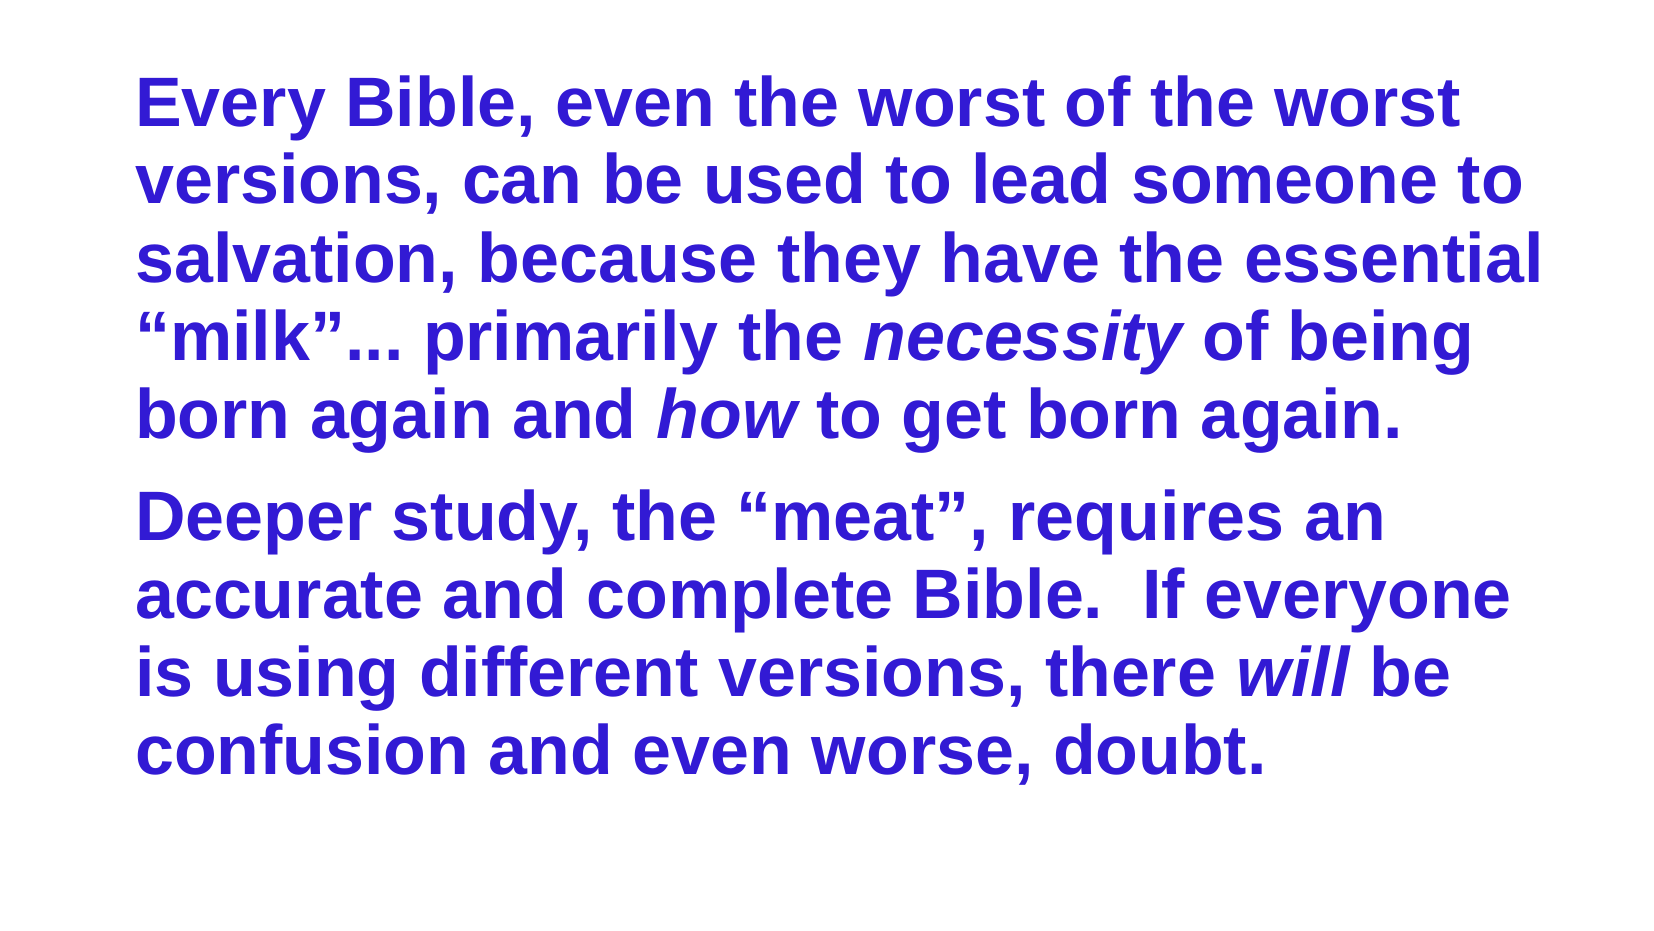

# Every Bible, even the worst of the worst versions, can be used to lead someone to salvation, because they have the essential “milk”... primarily the necessity of being born again and how to get born again.
Deeper study, the “meat”, requires an accurate and complete Bible. If everyone is using different versions, there will be confusion and even worse, doubt.